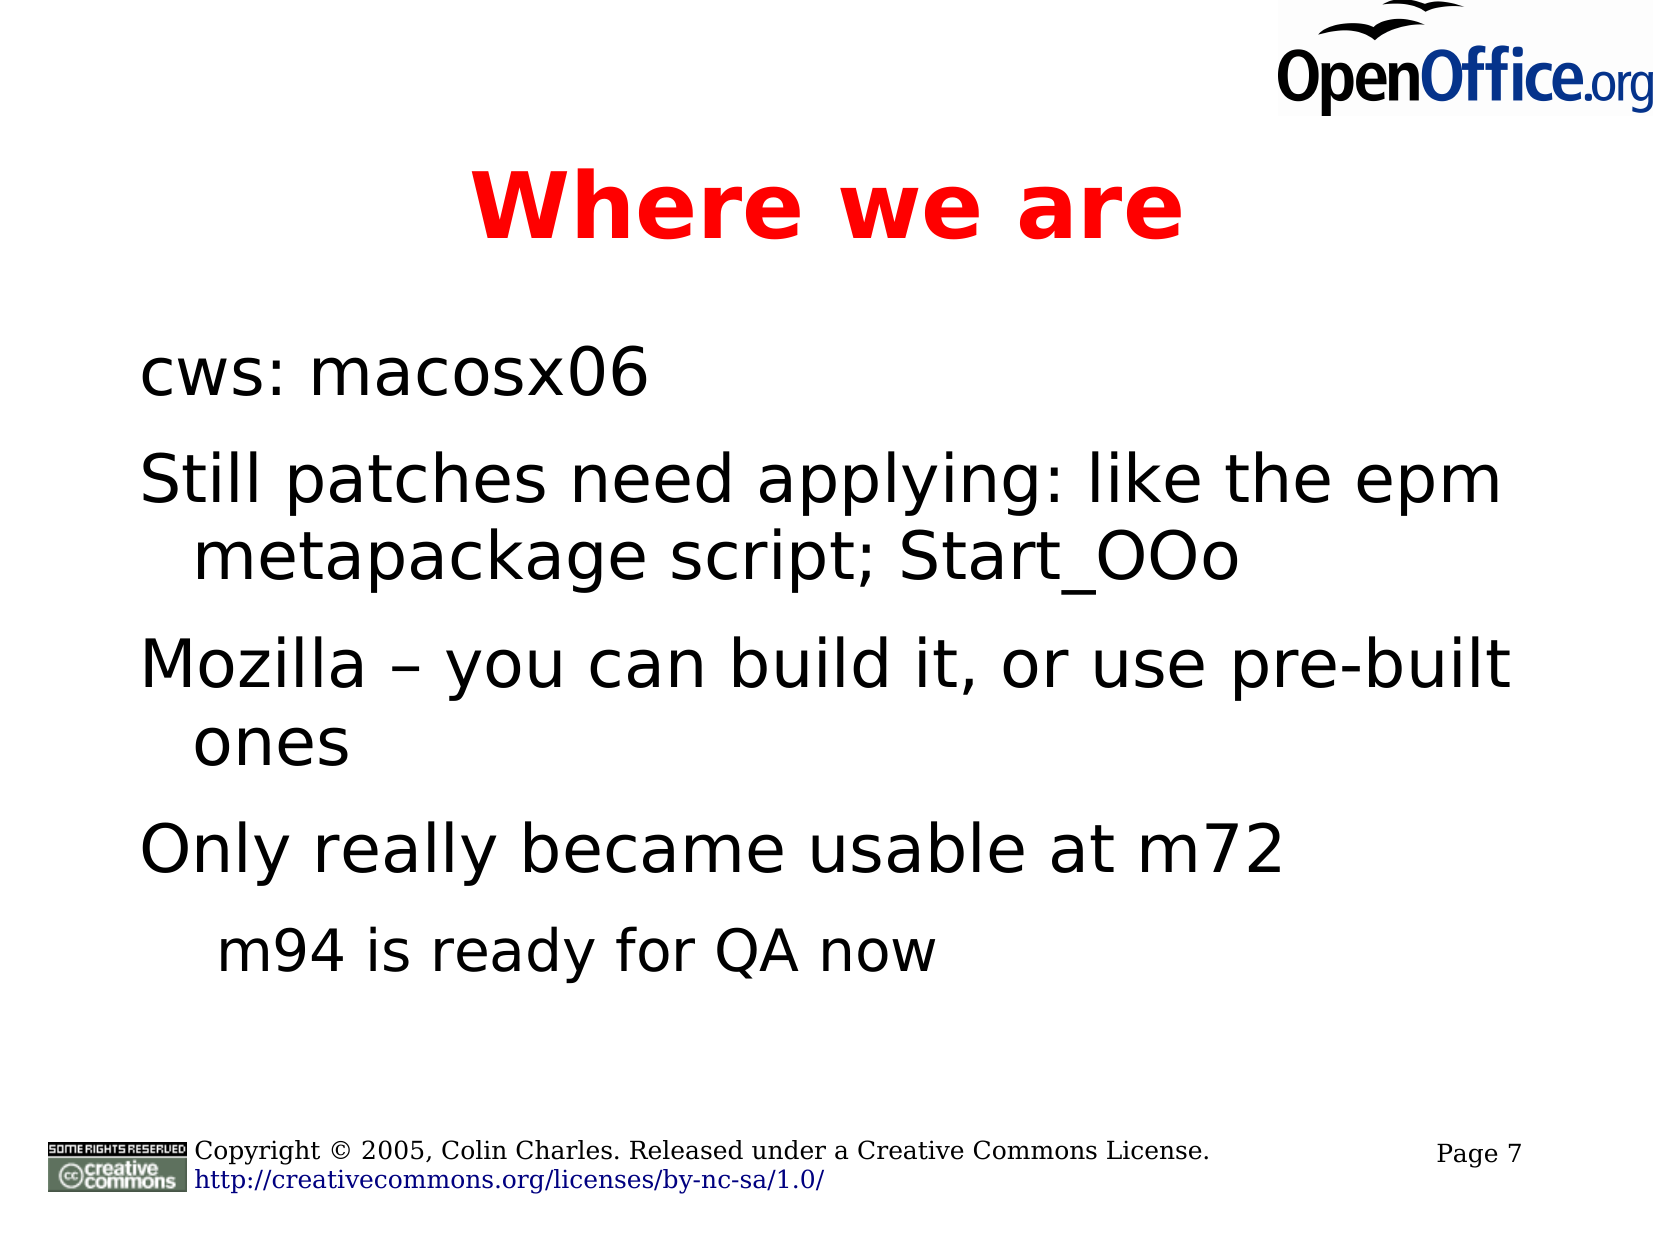

# Where we are
cws: macosx06
Still patches need applying: like the epm metapackage script; Start_OOo
Mozilla – you can build it, or use pre-built ones
Only really became usable at m72
m94 is ready for QA now